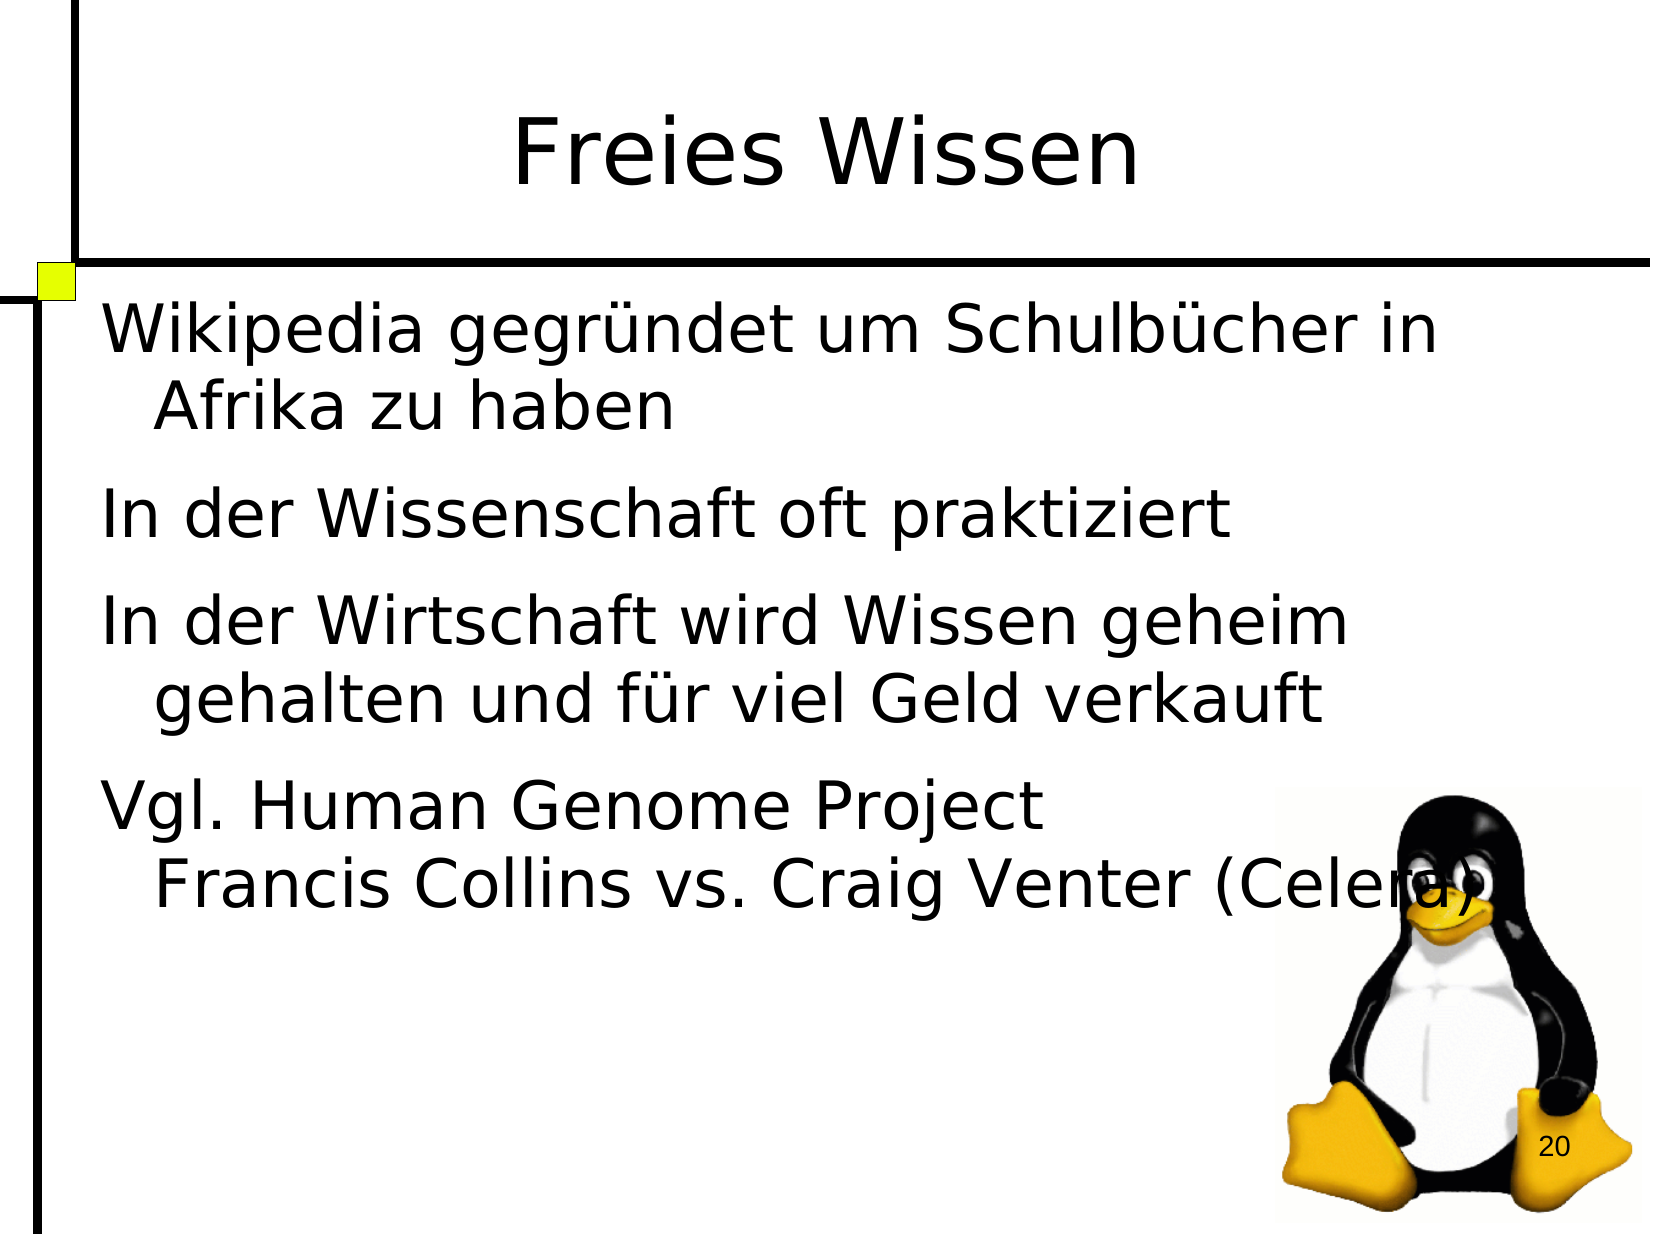

# Freies Wissen
Wikipedia gegründet um Schulbücher in Afrika zu haben
In der Wissenschaft oft praktiziert
In der Wirtschaft wird Wissen geheim gehalten und für viel Geld verkauft
Vgl. Human Genome Project
Francis Collins vs. Craig Venter (Celera)
20